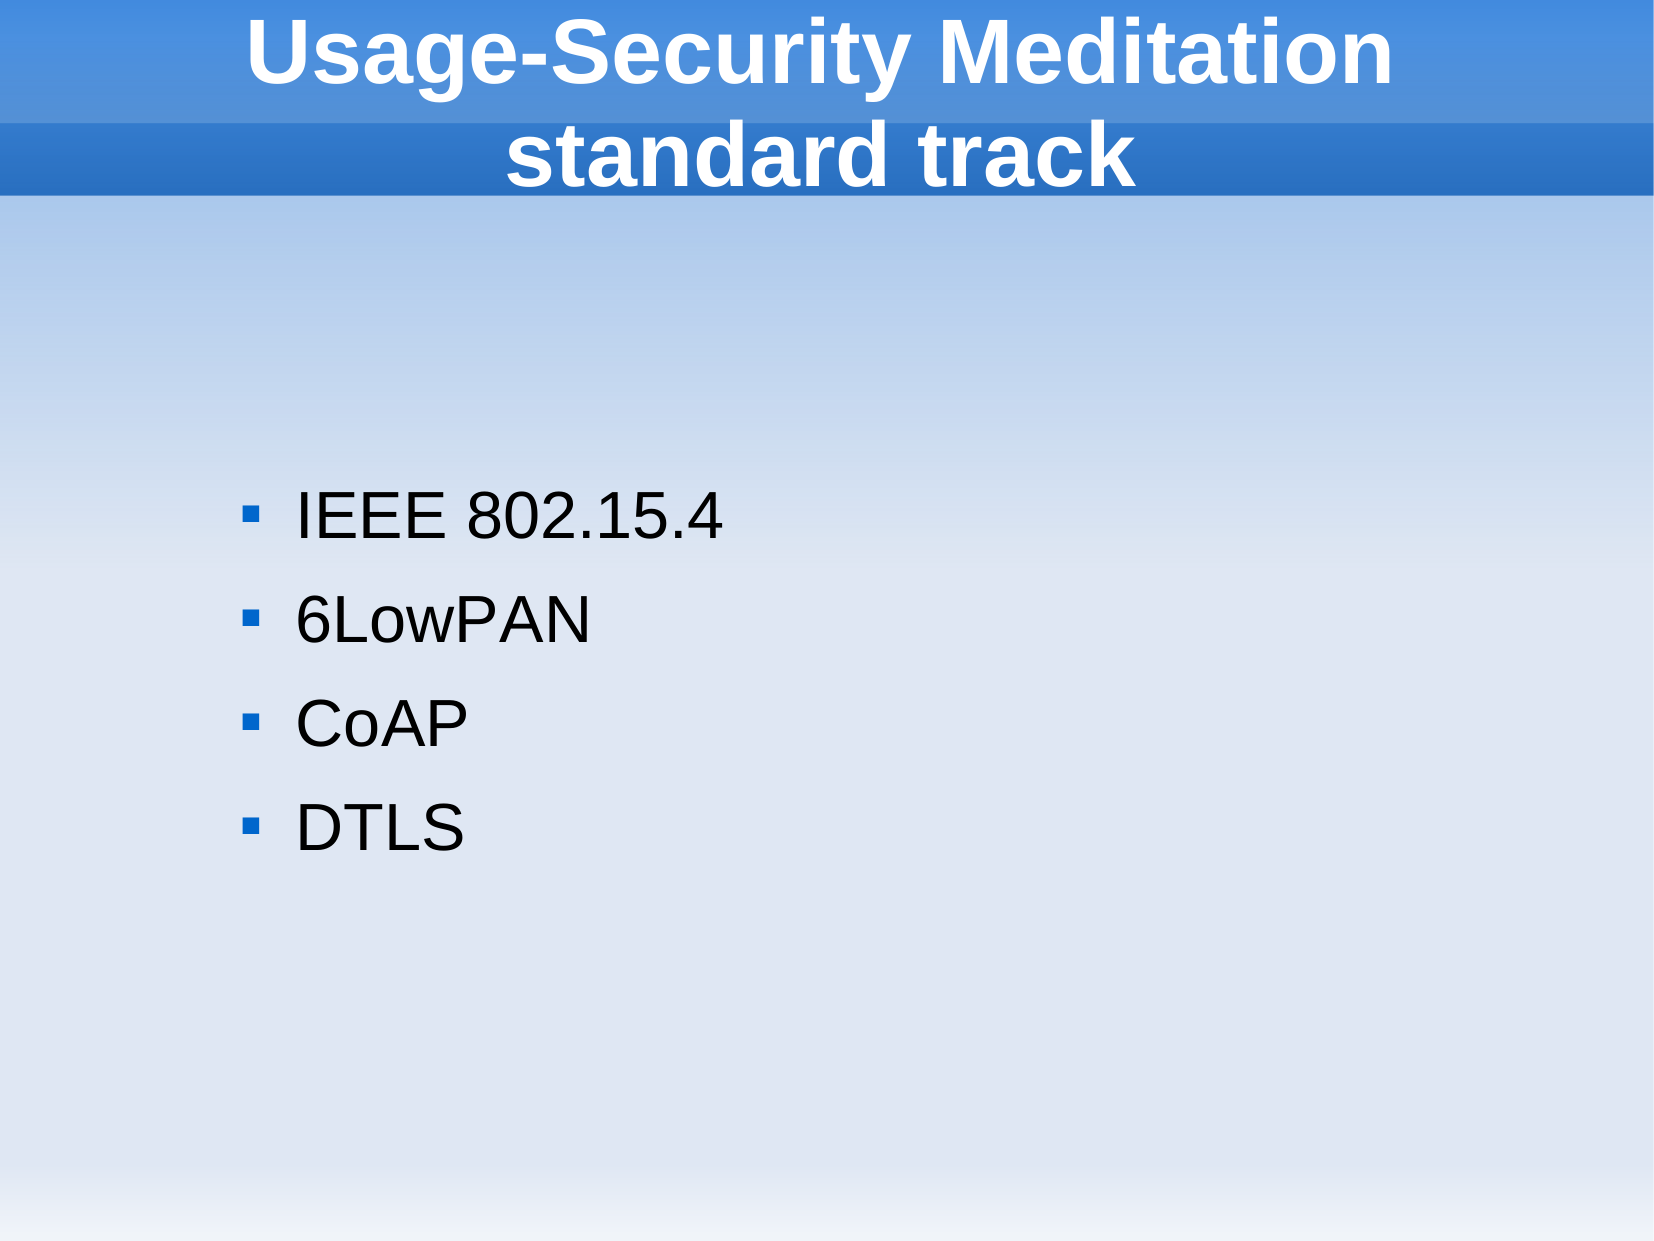

# Usage-Security Meditation standard track
IEEE 802.15.4
6LowPAN
CoAP
DTLS